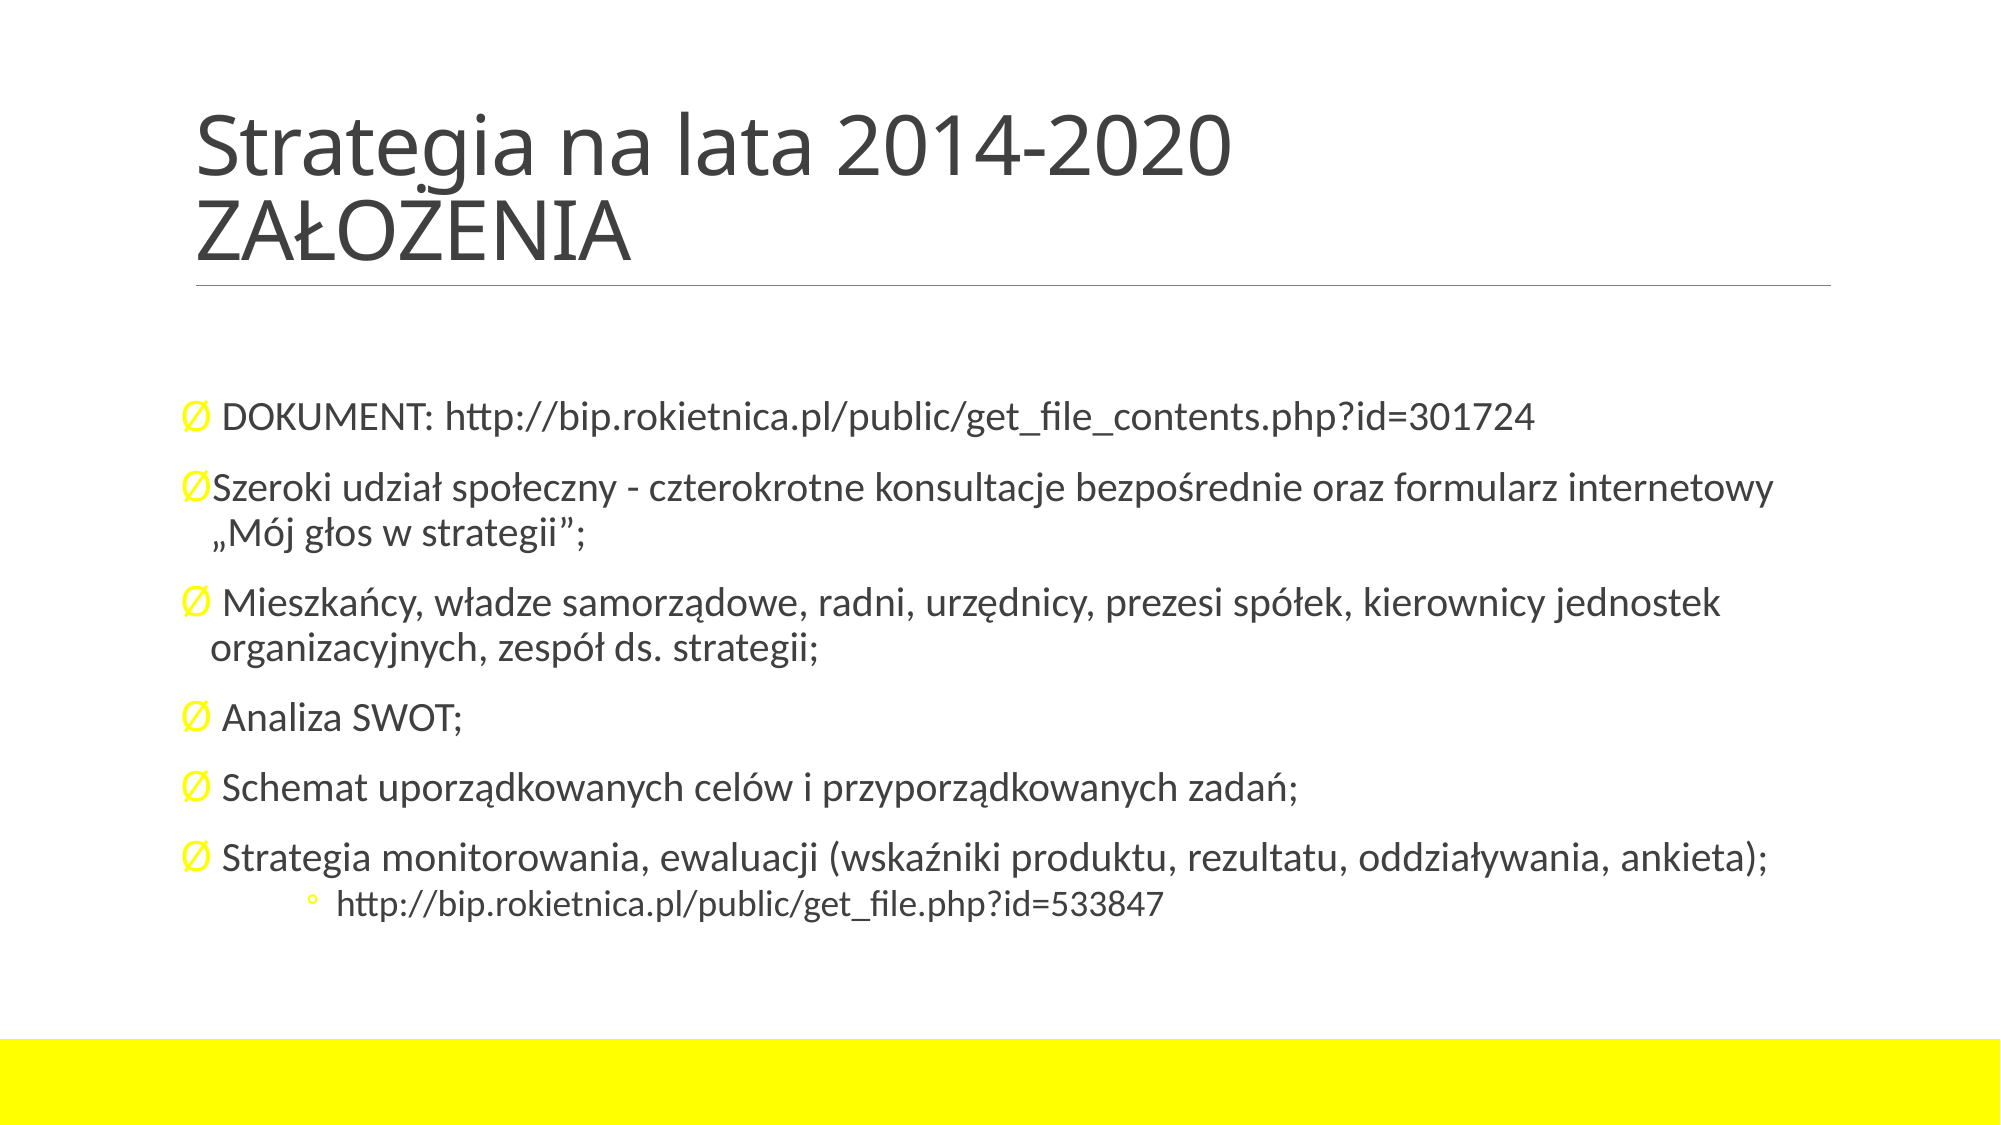

# Strategia na lata 2014-2020 ZAŁOŻENIA
 DOKUMENT: http://bip.rokietnica.pl/public/get_file_contents.php?id=301724
Szeroki udział społeczny - czterokrotne konsultacje bezpośrednie oraz formularz internetowy „Mój głos w strategii”;
 Mieszkańcy, władze samorządowe, radni, urzędnicy, prezesi spółek, kierownicy jednostek organizacyjnych, zespół ds. strategii;
 Analiza SWOT;
 Schemat uporządkowanych celów i przyporządkowanych zadań;
 Strategia monitorowania, ewaluacji (wskaźniki produktu, rezultatu, oddziaływania, ankieta);
http://bip.rokietnica.pl/public/get_file.php?id=533847